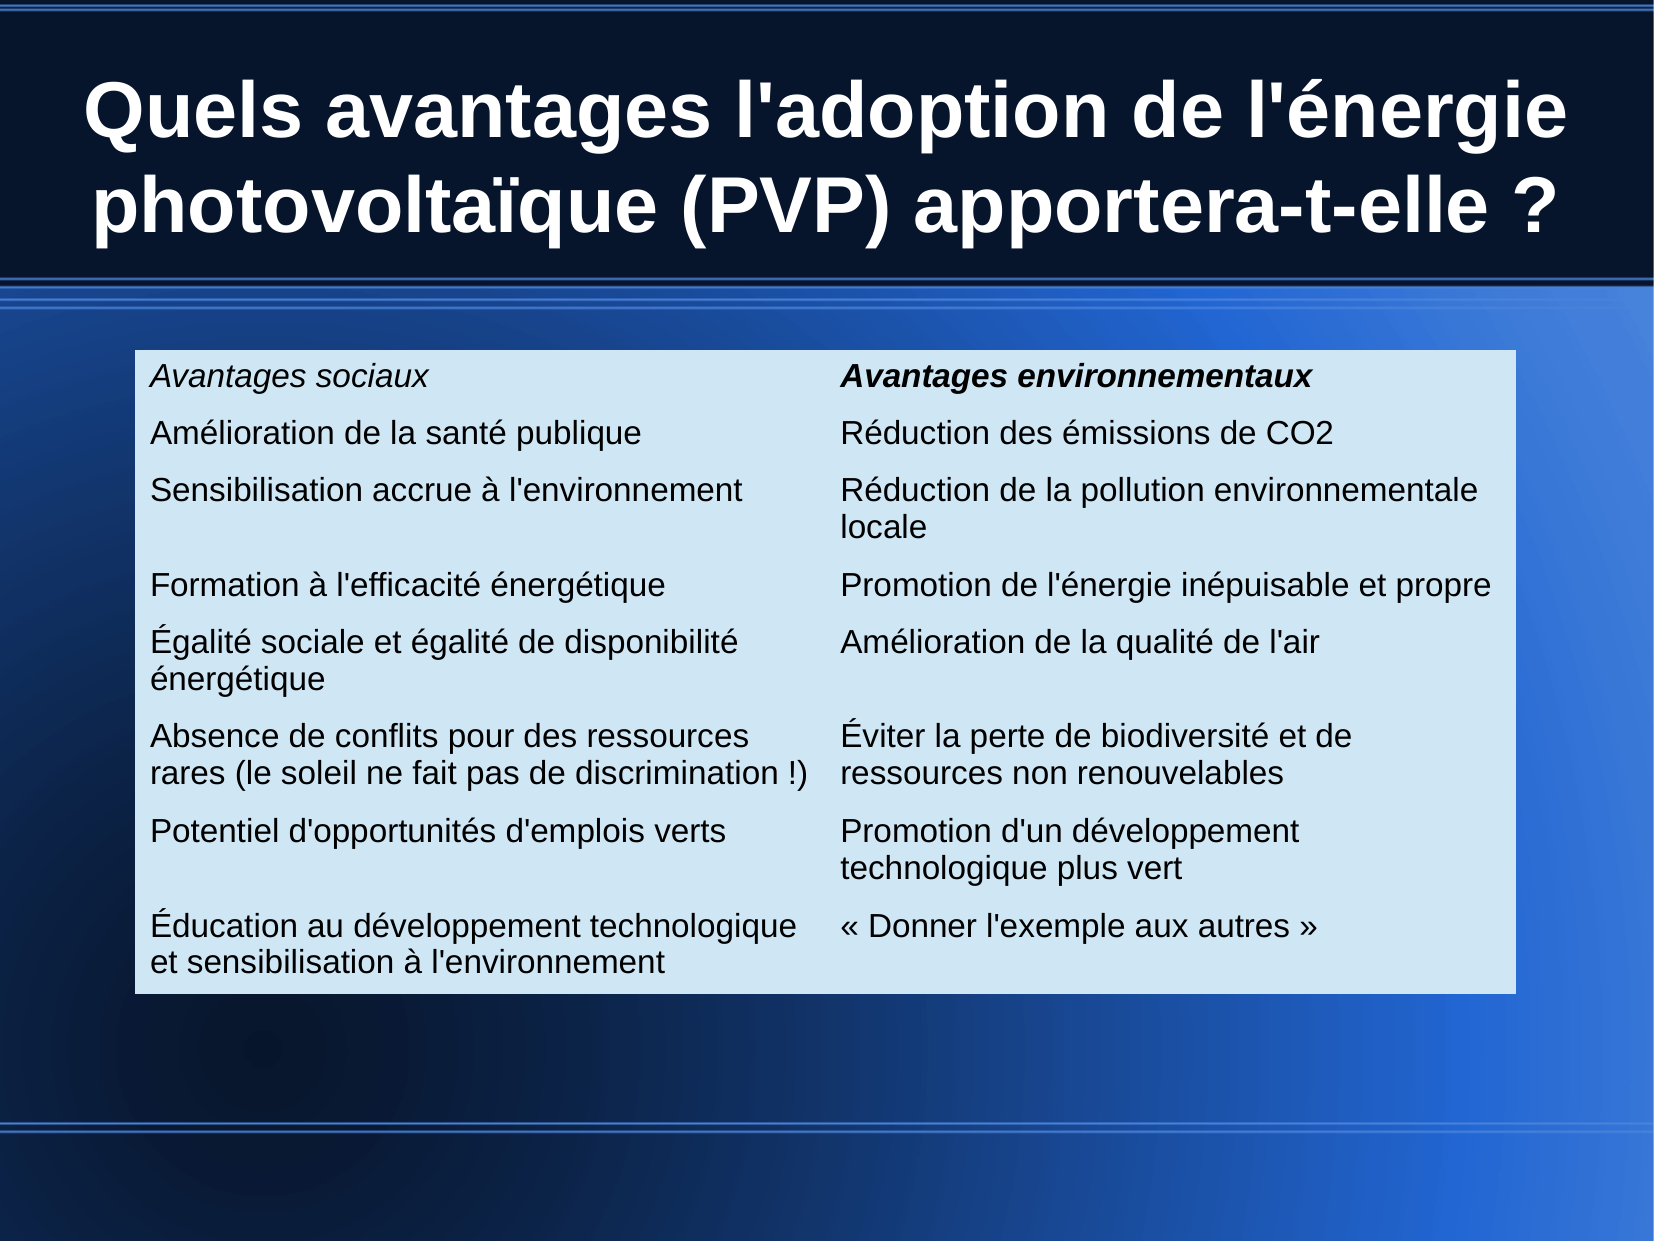

# Quels avantages l'adoption de l'énergie photovoltaïque (PVP) apportera-t-elle ?
| Avantages sociaux | Avantages environnementaux |
| --- | --- |
| Amélioration de la santé publique | Réduction des émissions de CO2 |
| Sensibilisation accrue à l'environnement | Réduction de la pollution environnementale locale |
| Formation à l'efficacité énergétique | Promotion de l'énergie inépuisable et propre |
| Égalité sociale et égalité de disponibilité énergétique | Amélioration de la qualité de l'air |
| Absence de conflits pour des ressources rares (le soleil ne fait pas de discrimination !) | Éviter la perte de biodiversité et de ressources non renouvelables |
| Potentiel d'opportunités d'emplois verts | Promotion d'un développement technologique plus vert |
| Éducation au développement technologique et sensibilisation à l'environnement | « Donner l'exemple aux autres » |